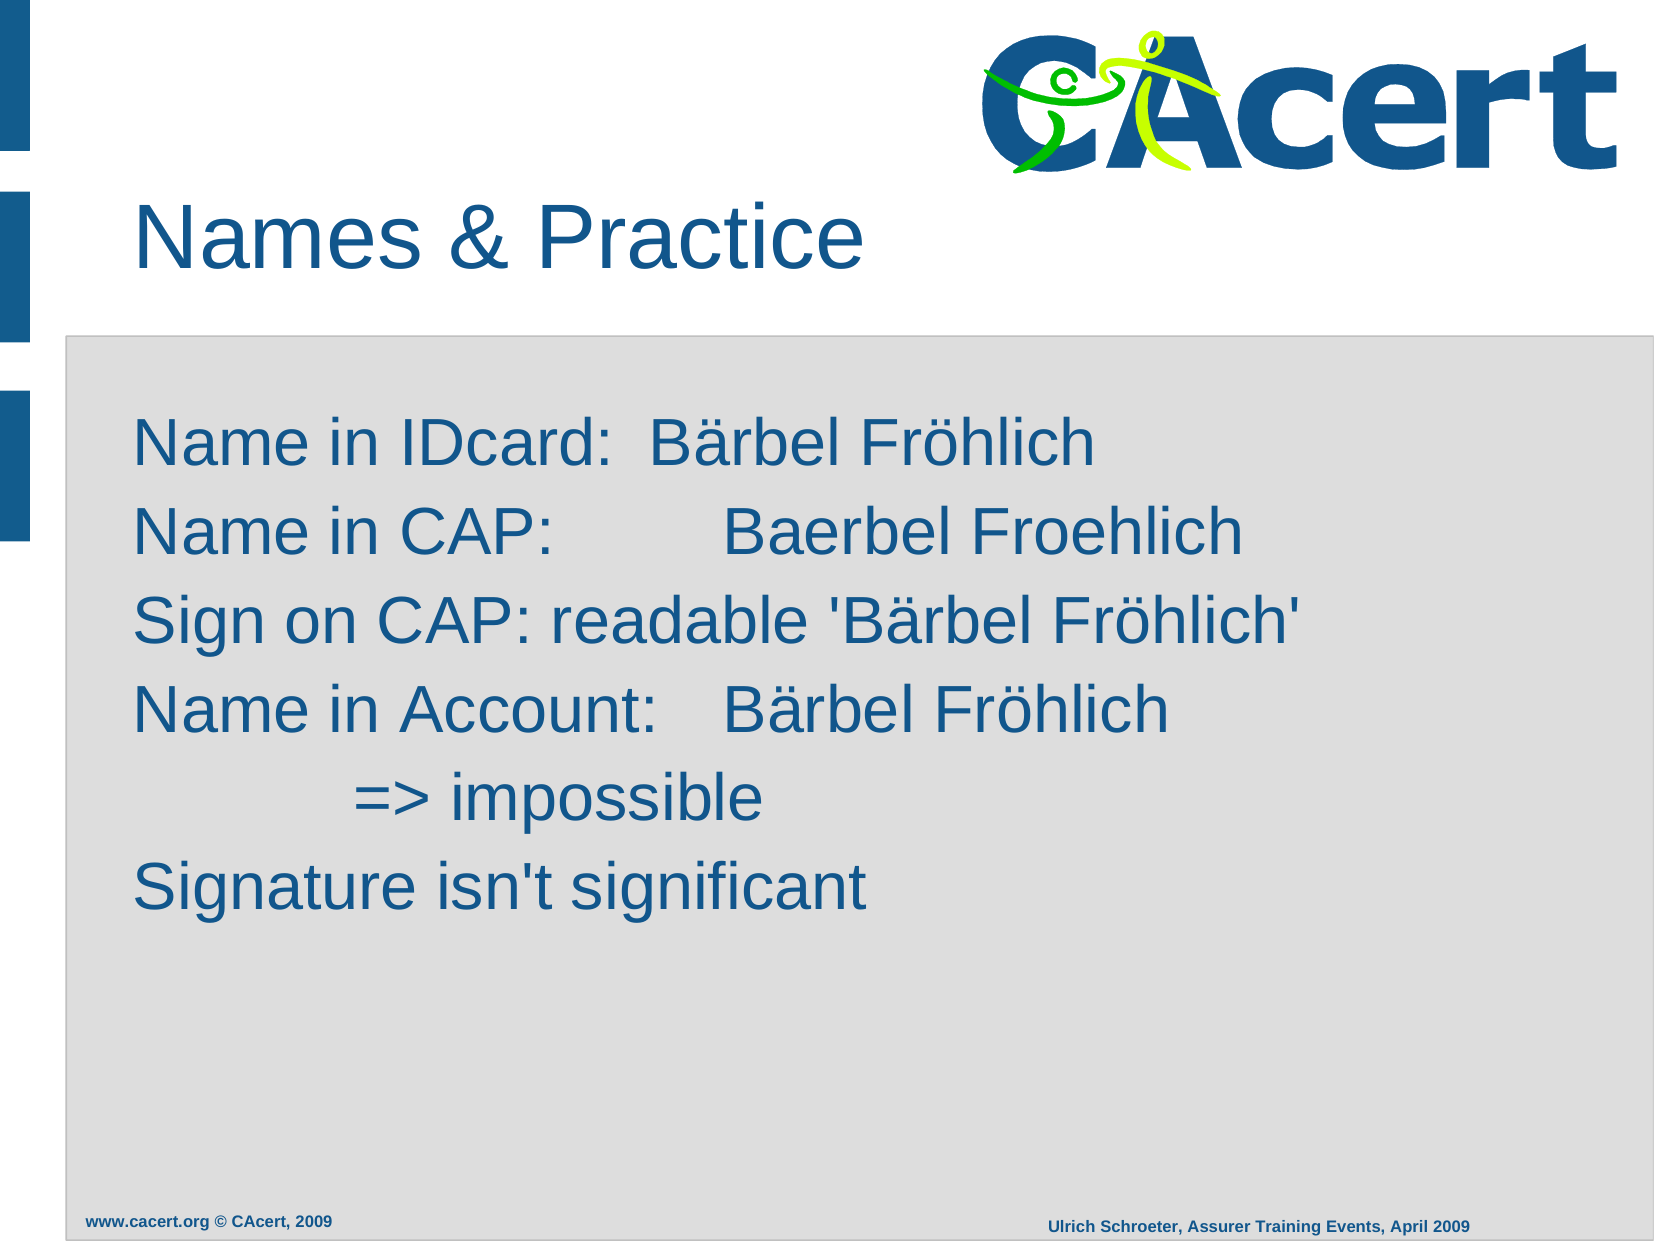

Names & Practice
Name in IDcard:	Bärbel Fröhlich
Name in CAP:			Baerbel Froehlich
Sign on CAP: readable 'Bärbel Fröhlich'
Name in Account:	Bärbel Fröhlich
			=> impossible
Signature isn't significant